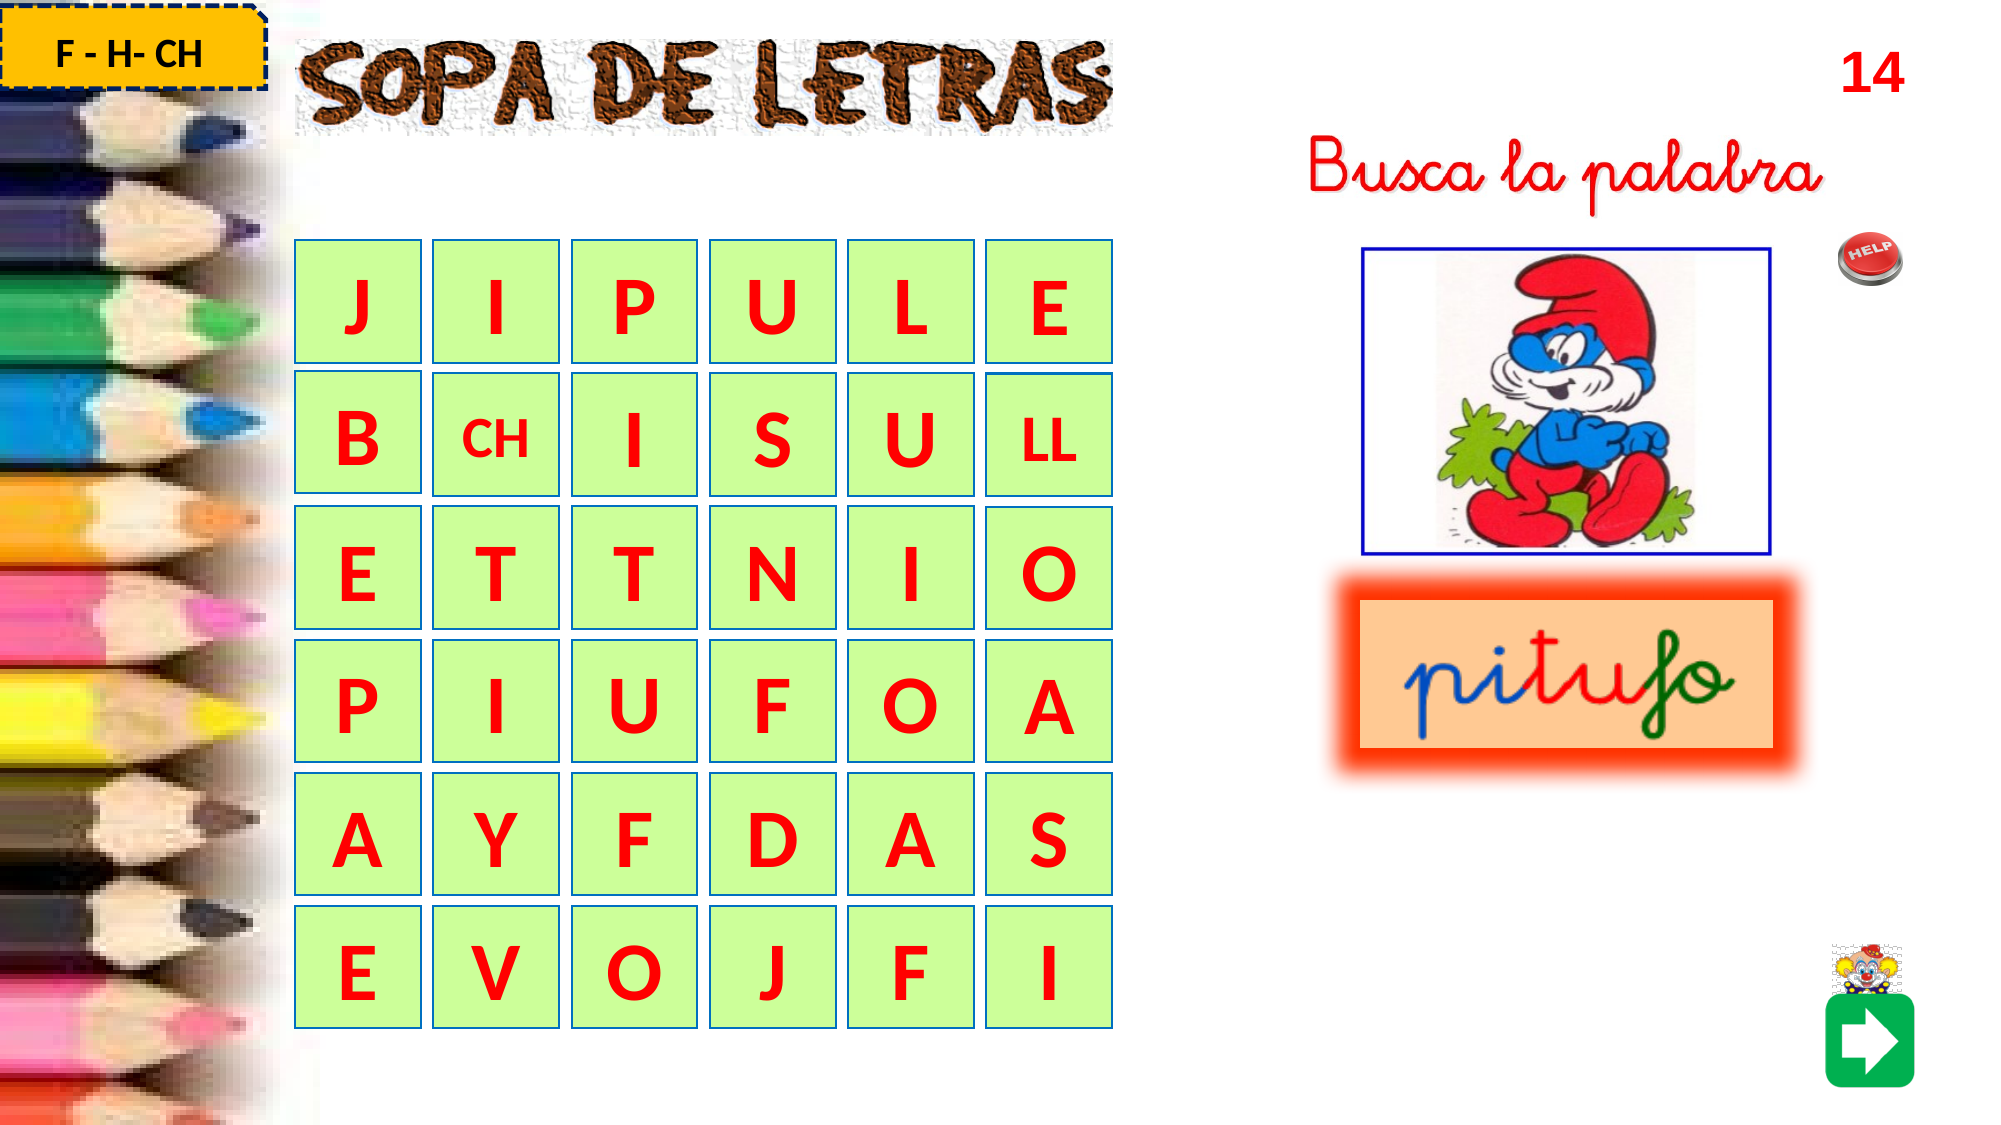

F - H- CH
14
J
I
P
U
L
E
B
CH
I
S
U
LL
E
T
T
N
I
O
P
I
U
F
O
A
A
Y
F
D
A
S
E
V
O
J
F
I